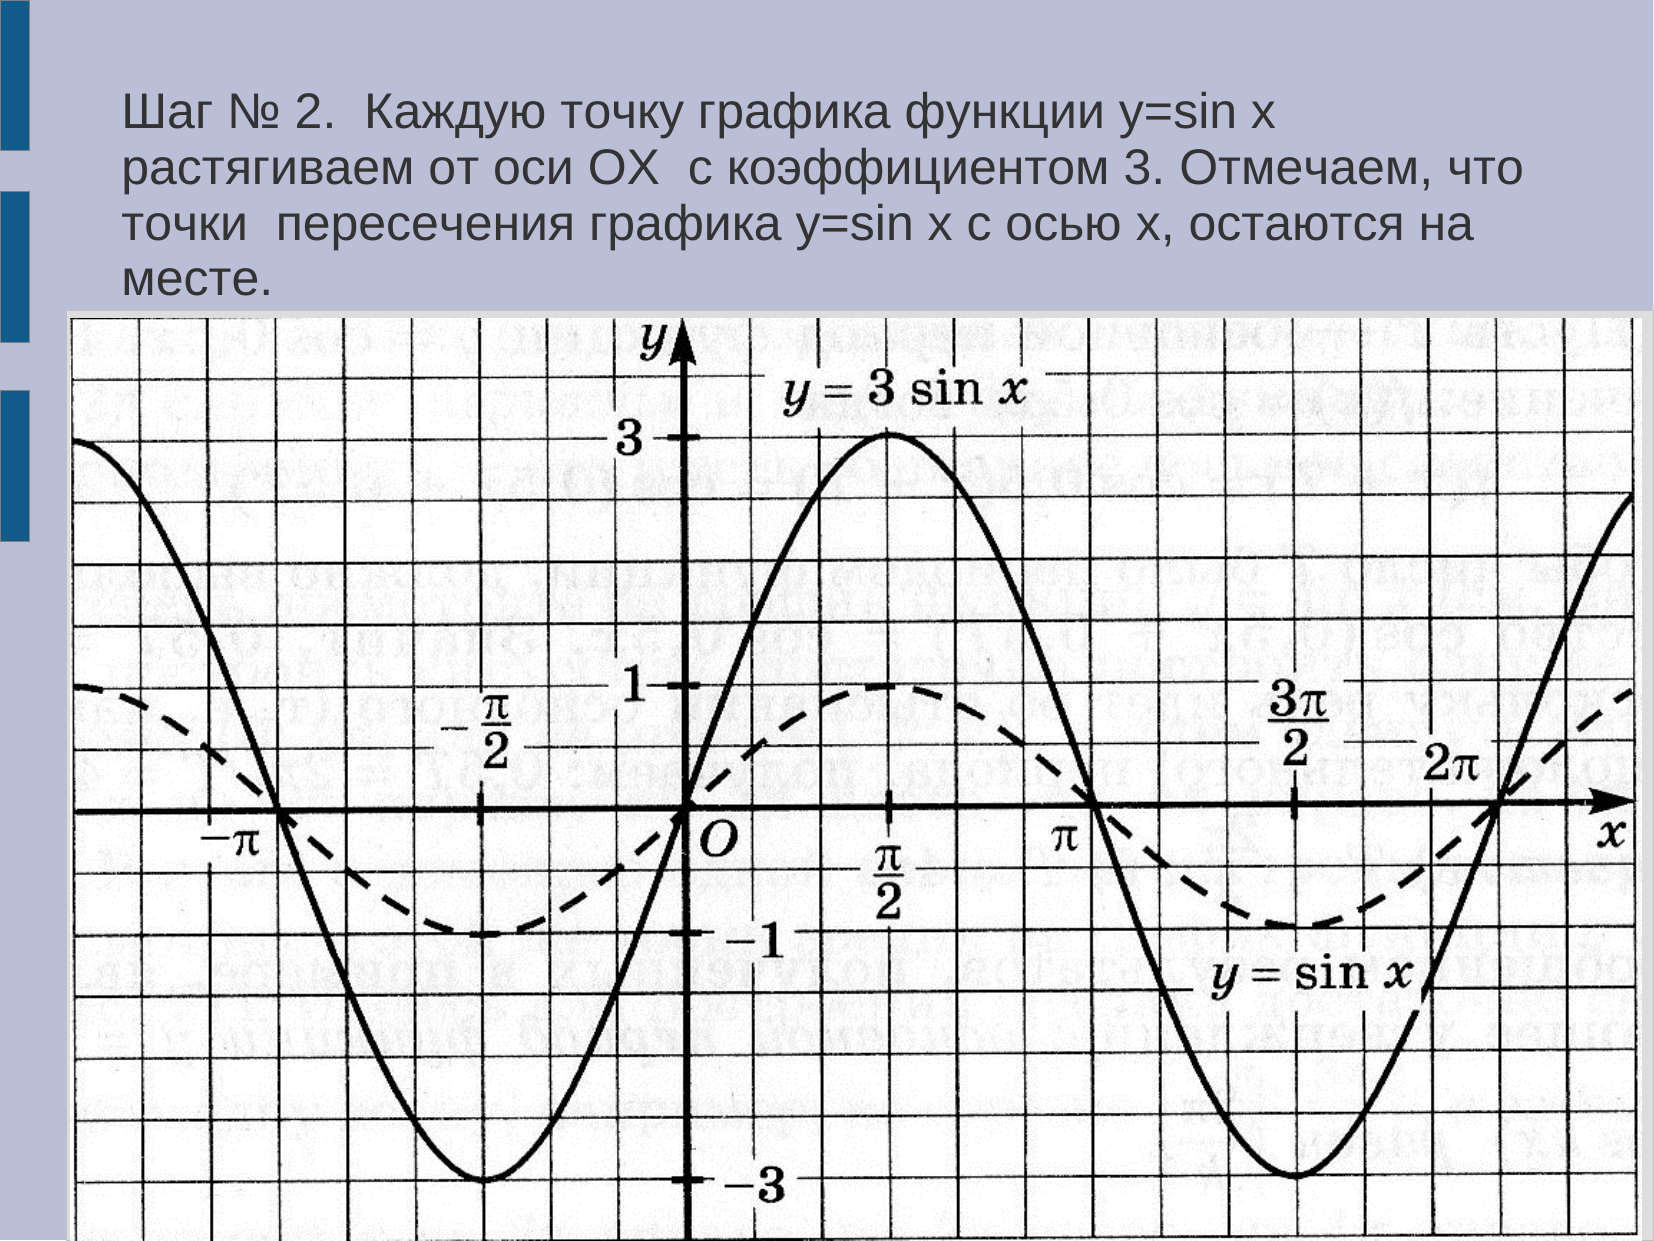

# Шаг № 2. Каждую точку графика функции у=sin x растягиваем от оси ОХ с коэффициентом 3. Отмечаем, что точки пересечения графика у=sin x с осью х, остаются на месте.